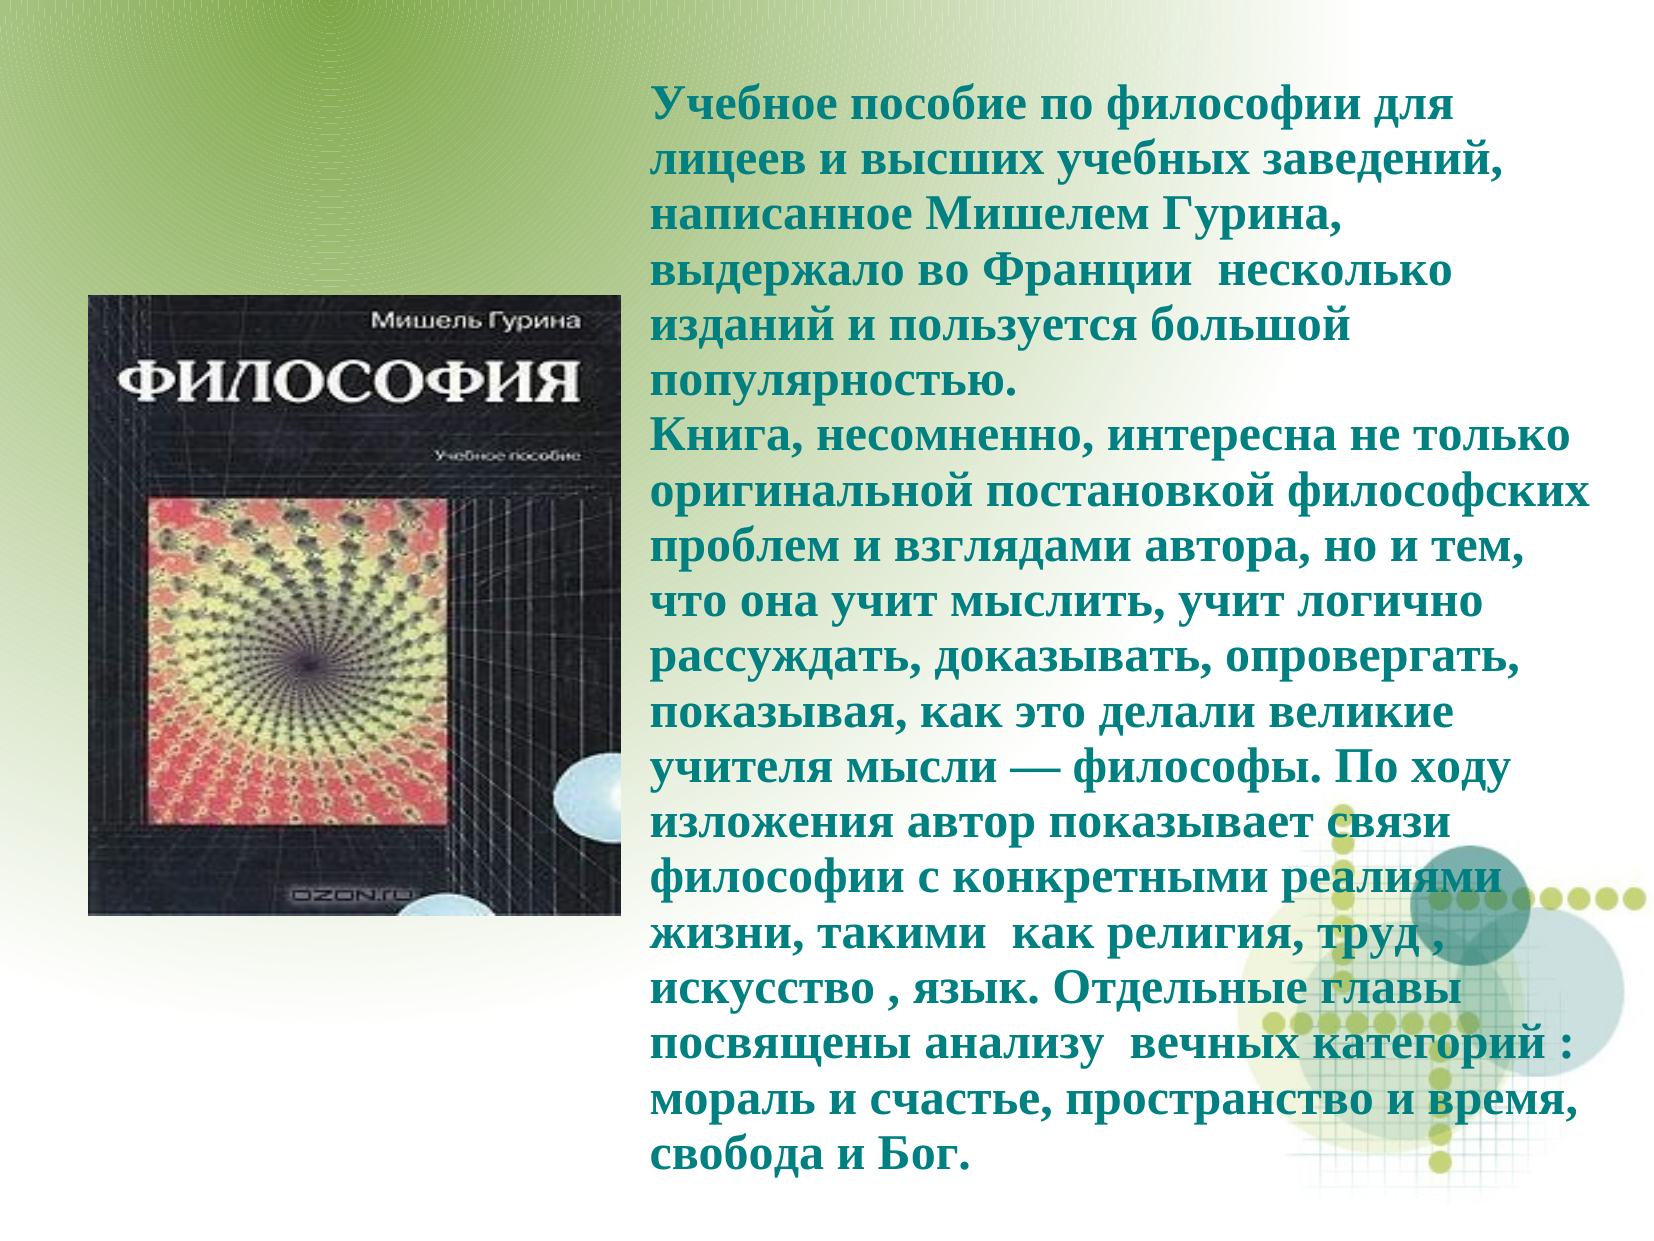

# Учебное пособие по философии для лицеев и высших учебных заведений, написанное Мишелем Гурина, выдержало во Франции несколько изданий и пользуется большой популярностью.
Книга, несомненно, интересна не только оригинальной постановкой философских проблем и взглядами автора, но и тем, что она учит мыслить, учит логично рассуждать, доказывать, опровергать, показывая, как это делали великие учителя мысли — философы. По ходу изложения автор показывает связи философии с конкретными реалиями жизни, такими как религия, труд , искусство , язык. Отдельные главы посвящены анализу вечных категорий : мораль и счастье, пространство и время, свобода и Бог.